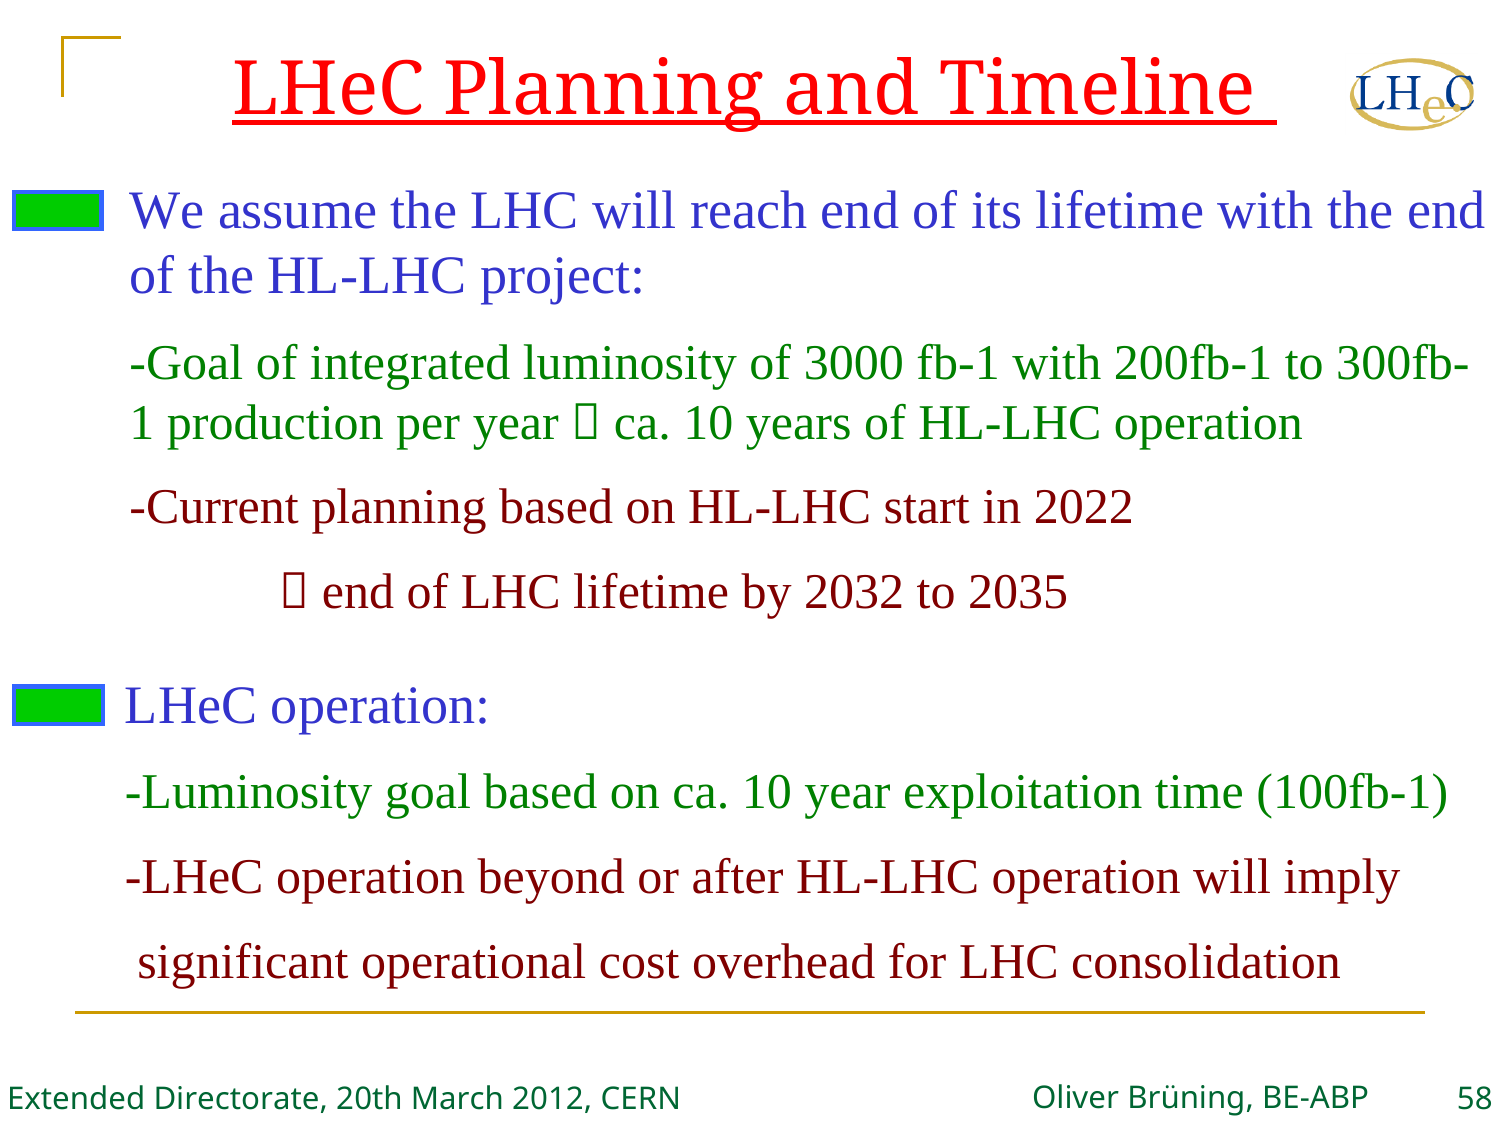

# LHeC Planning and Timeline
We assume the LHC will reach end of its lifetime with the end of the HL-LHC project:
-Goal of integrated luminosity of 3000 fb-1 with 200fb-1 to 300fb-1 production per year  ca. 10 years of HL-LHC operation
-Current planning based on HL-LHC start in 2022
	 end of LHC lifetime by 2032 to 2035
LHeC operation:
-Luminosity goal based on ca. 10 year exploitation time (100fb-1)
-LHeC operation beyond or after HL-LHC operation will imply
 significant operational cost overhead for LHC consolidation
Oliver Brüning, BE-ABP
Extended Directorate, 20th March 2012, CERN